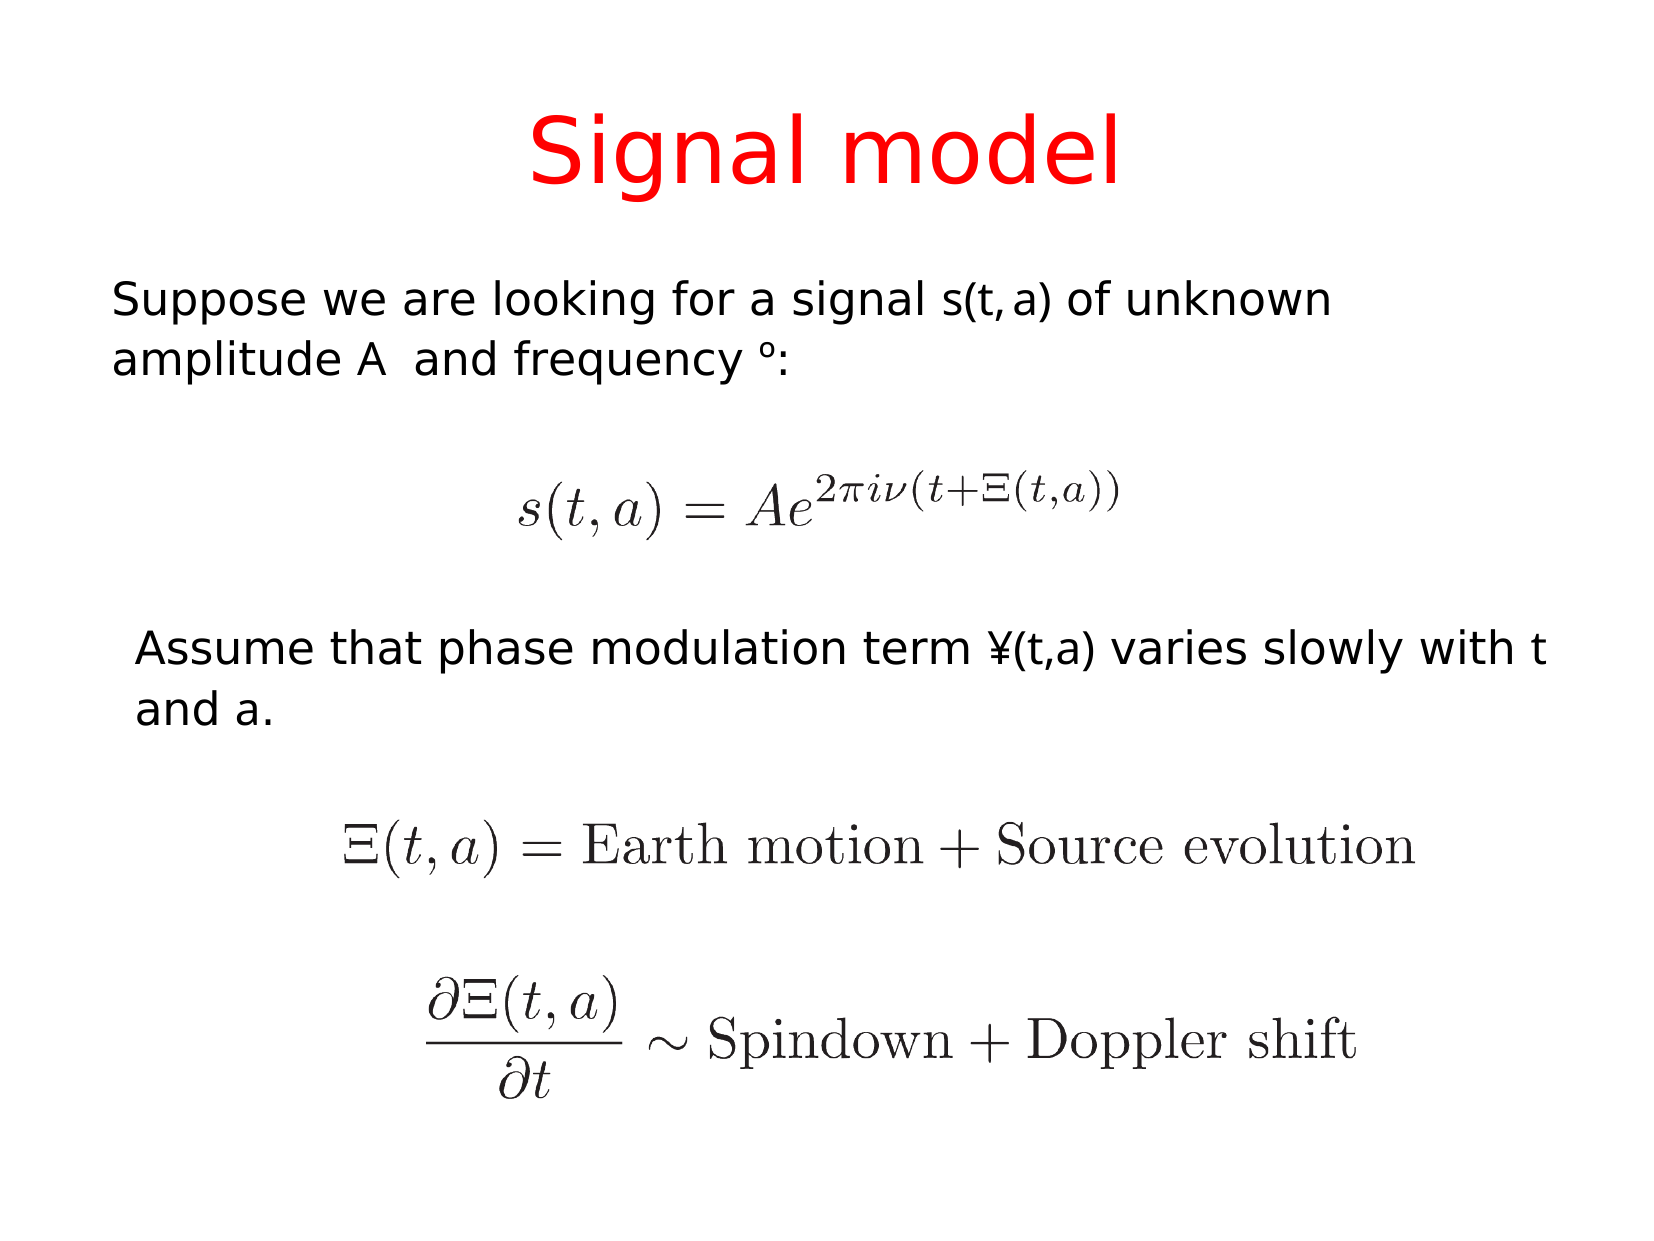

# Signal model
Suppose we are looking for a signal s(t, a) of unknown amplitude A and frequency º:
Assume that phase modulation term ¥(t,a) varies slowly with t and a.